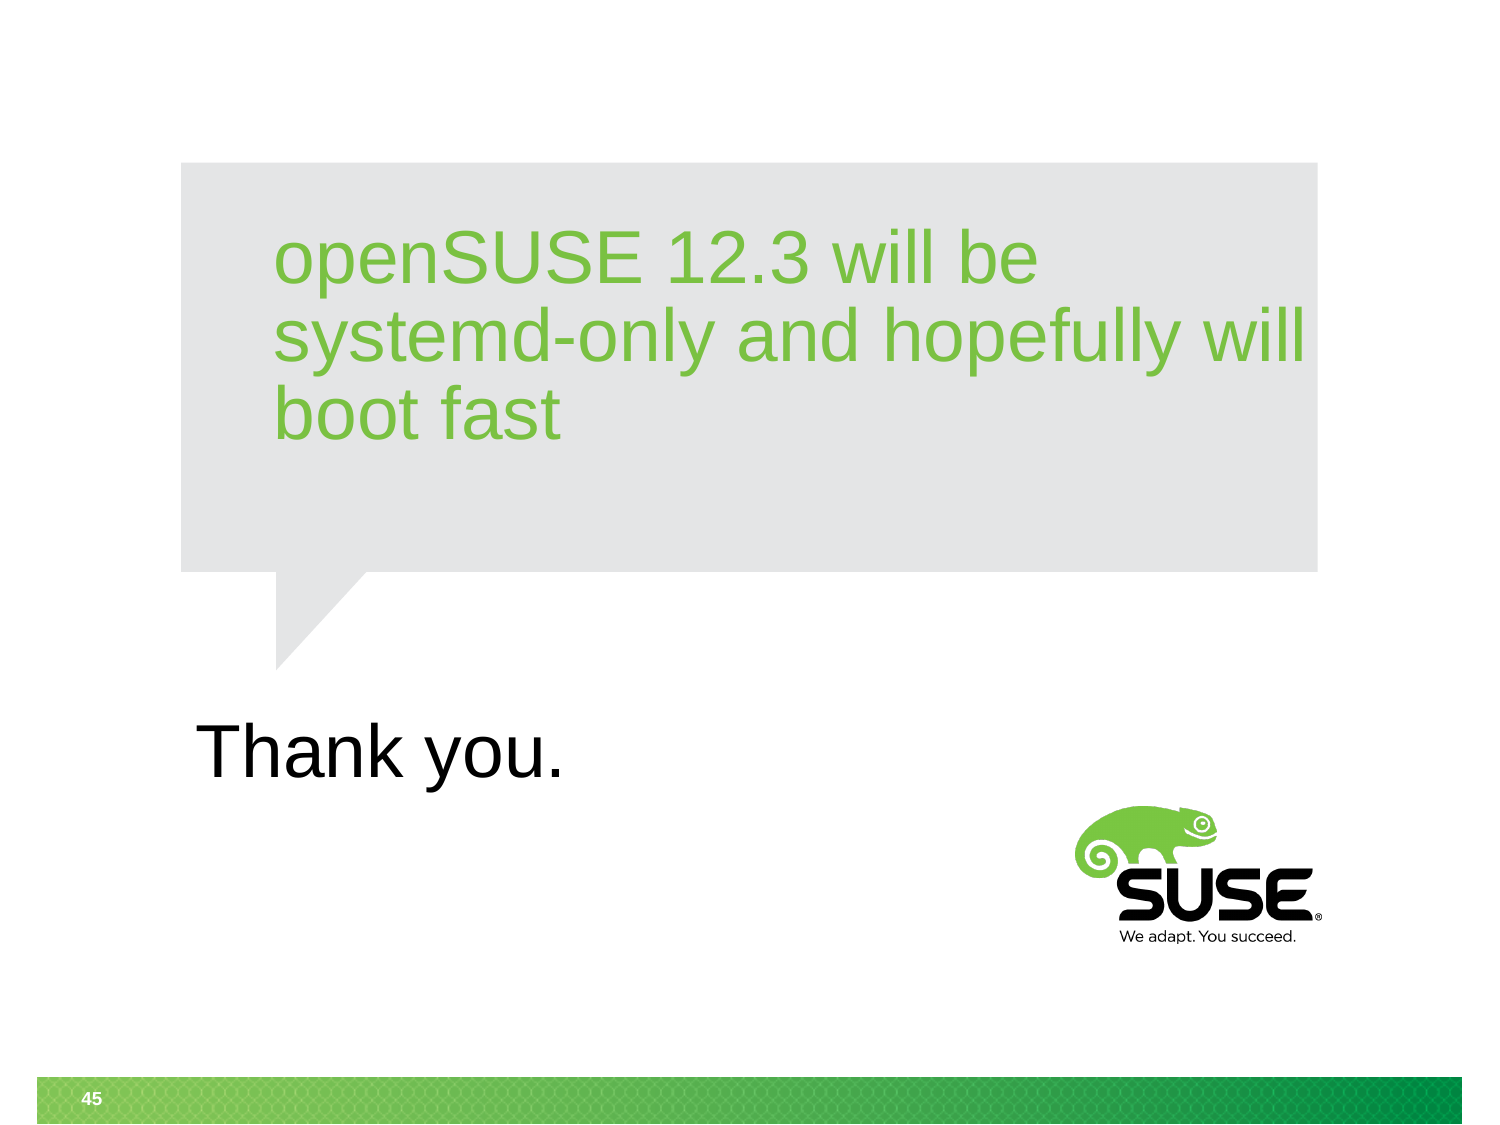

openSUSE 12.3 will be systemd-only and hopefully will boot fast